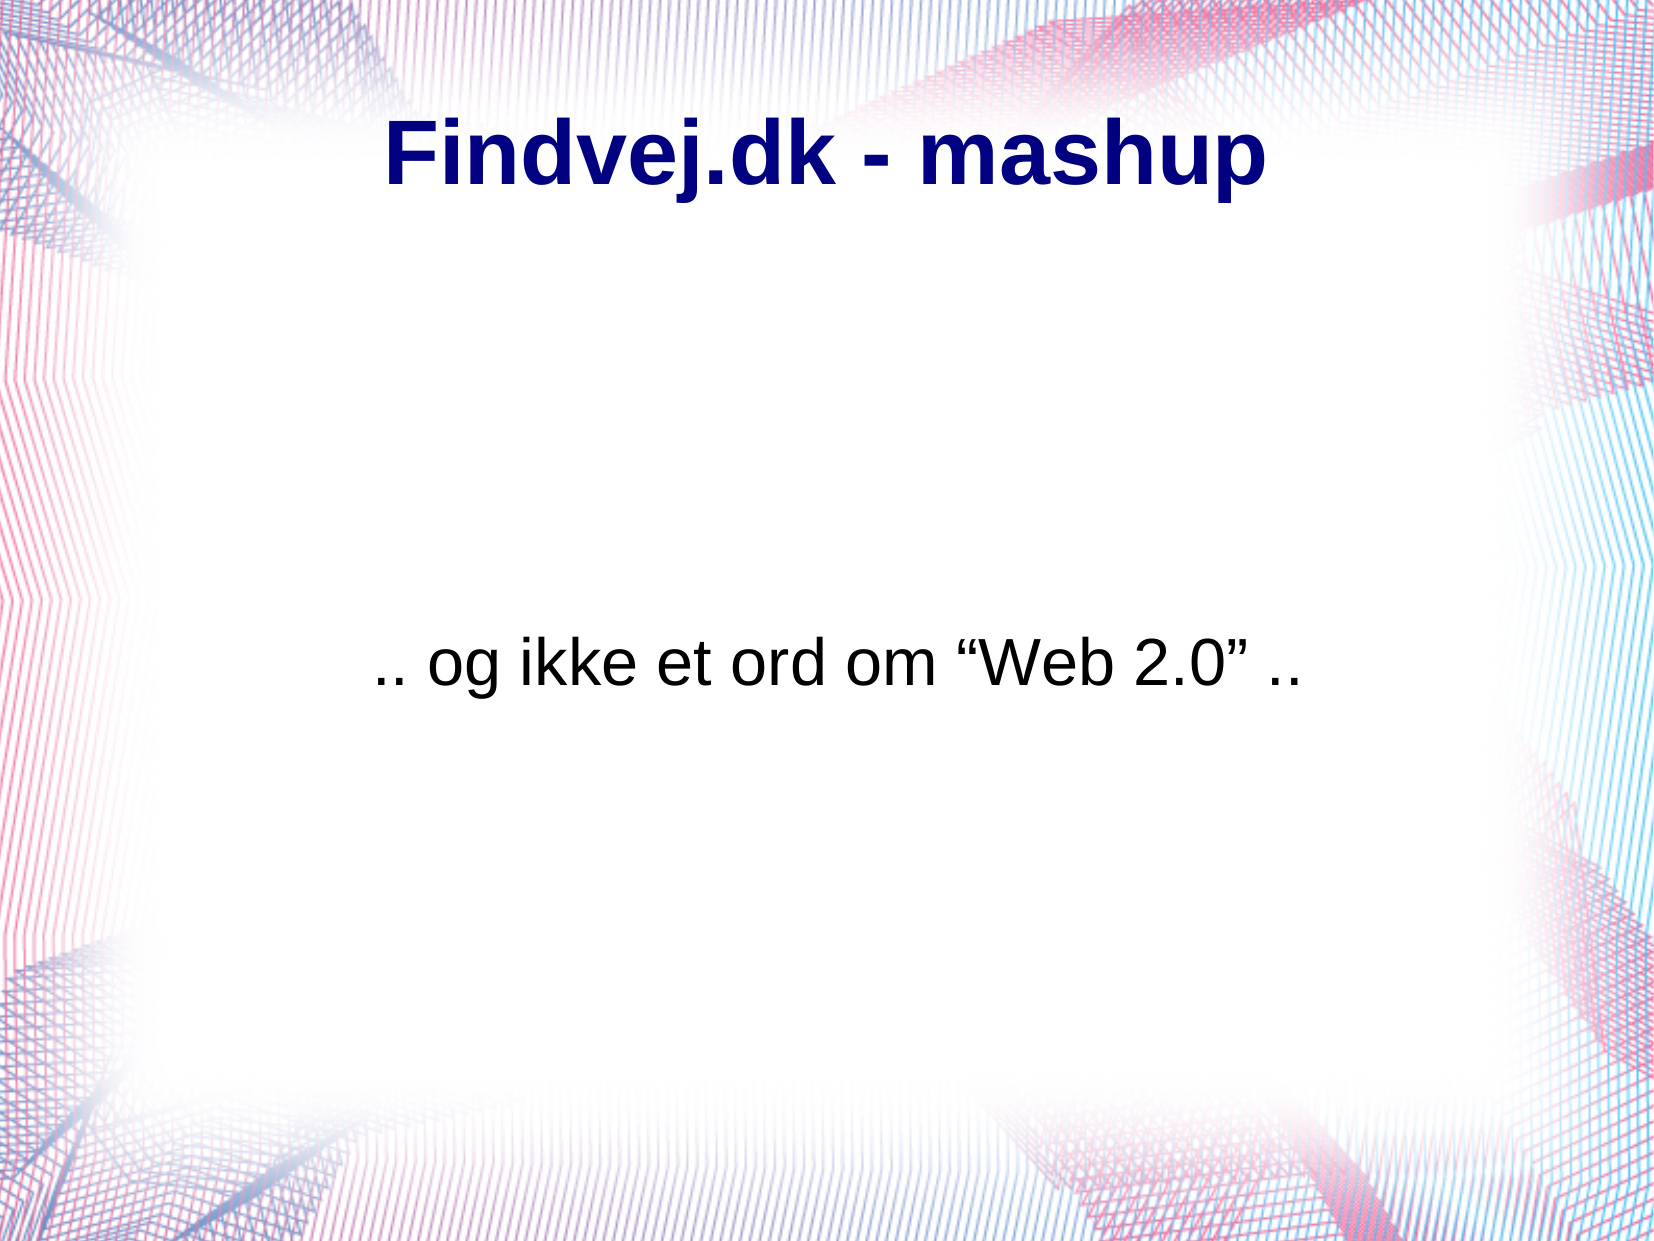

# Findvej.dk - mashup
.. og ikke et ord om “Web 2.0” ..